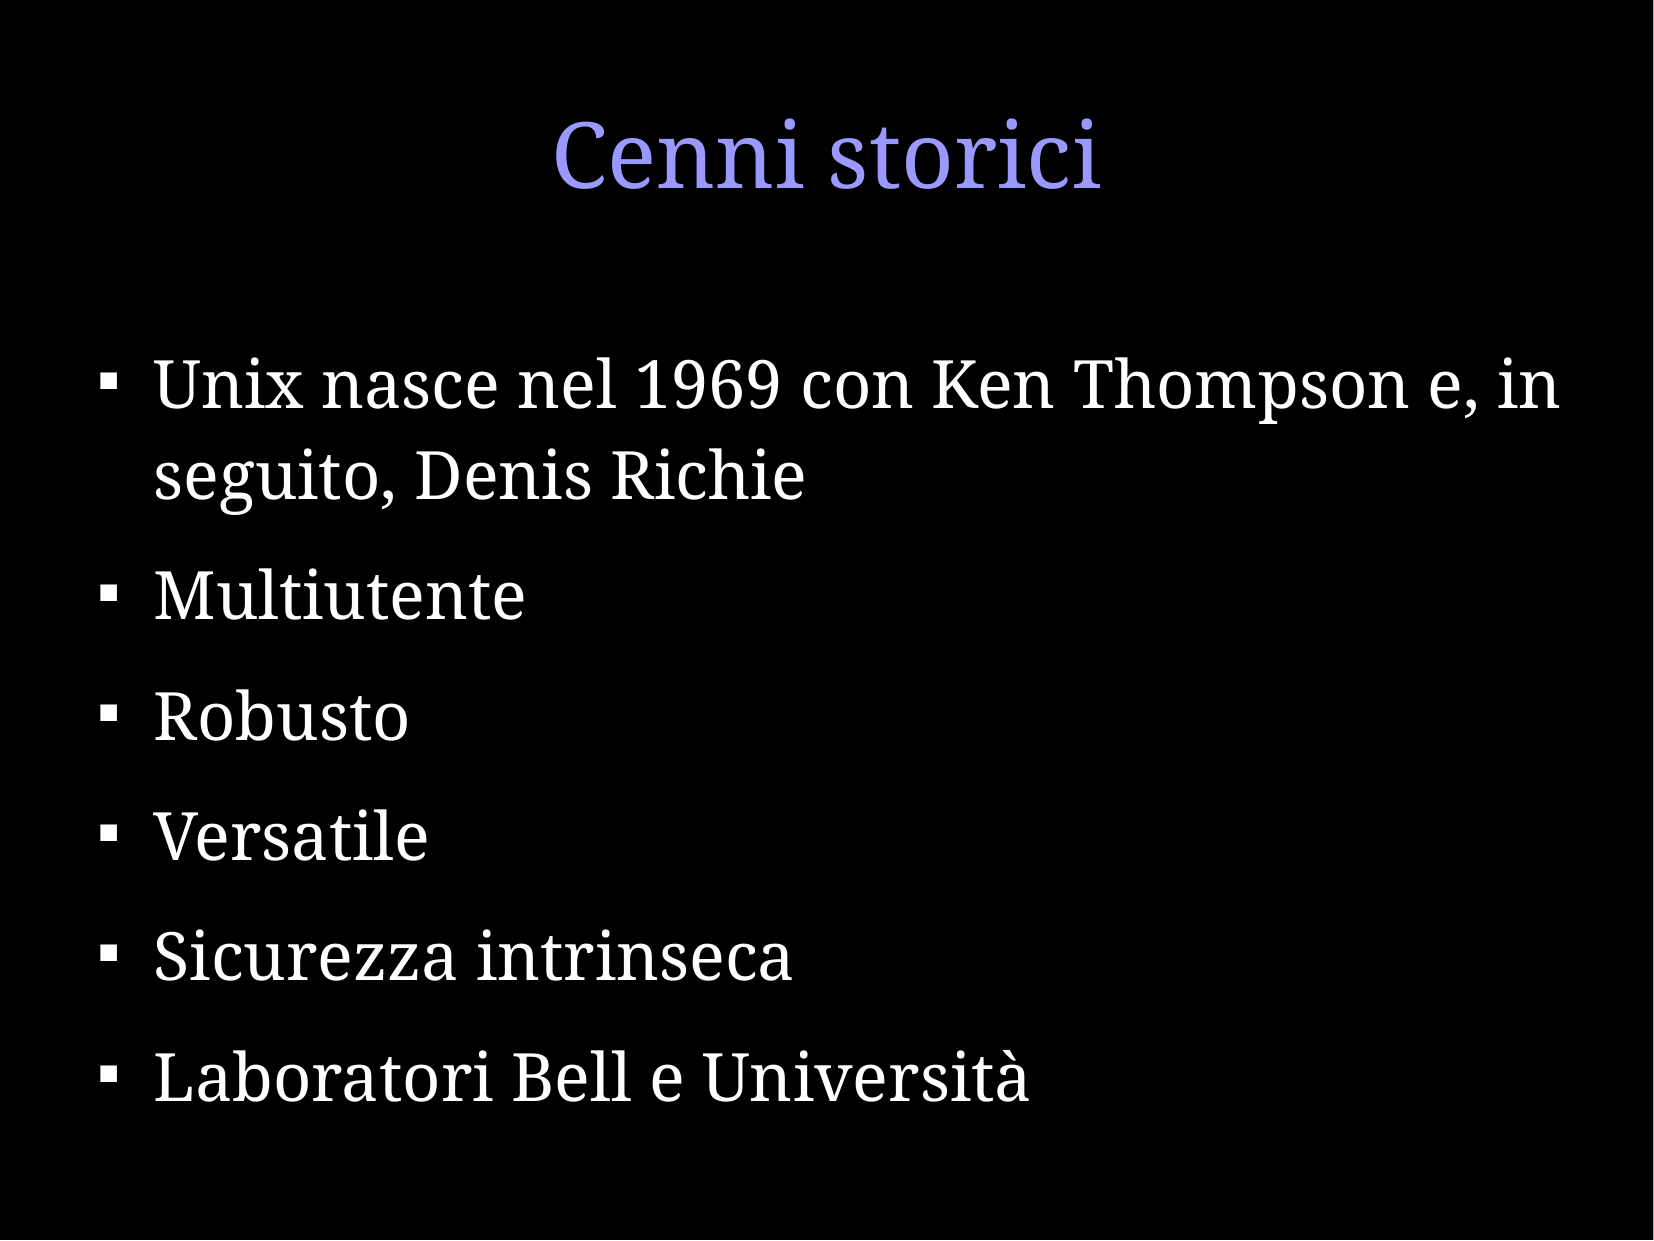

# Cenni storici
Unix nasce nel 1969 con Ken Thompson e, in seguito, Denis Richie
Multiutente
Robusto
Versatile
Sicurezza intrinseca
Laboratori Bell e Università